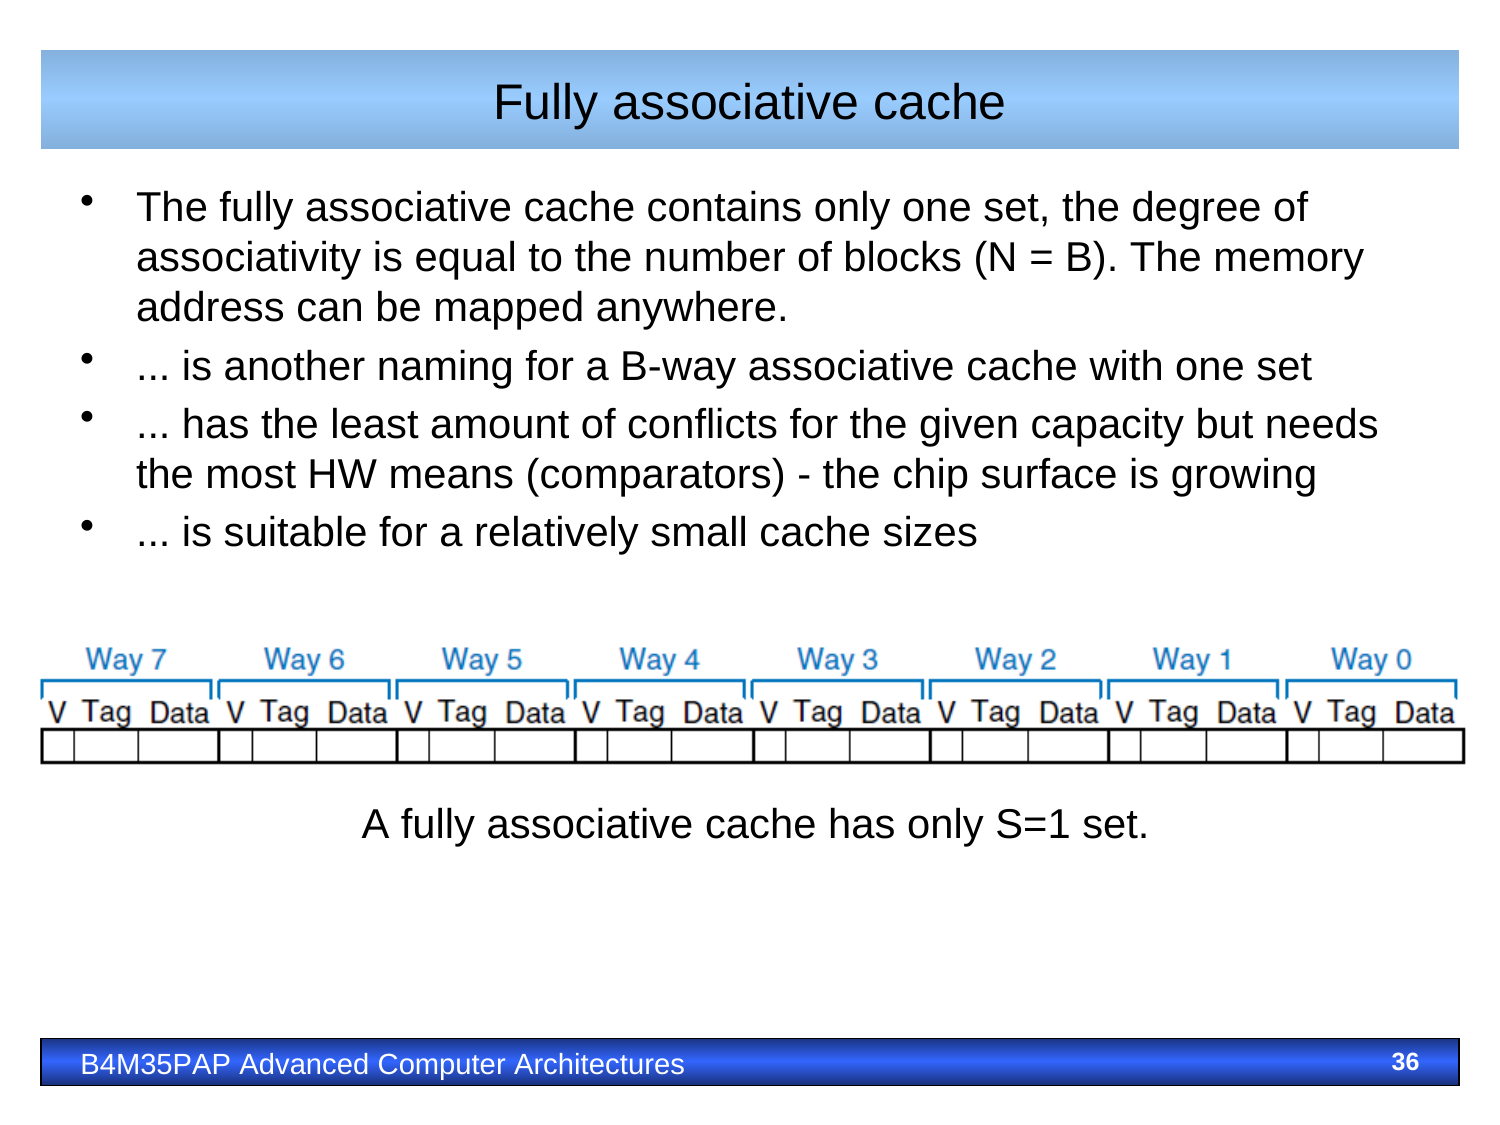

# Fully associative cache
The fully associative cache contains only one set, the degree of associativity is equal to the number of blocks (N = B). The memory address can be mapped anywhere.
... is another naming for a B-way associative cache with one set
... has the least amount of conflicts for the given capacity but needs the most HW means (comparators) - the chip surface is growing
... is suitable for a relatively small cache sizes
 A fully associative cache has only S=1 set.